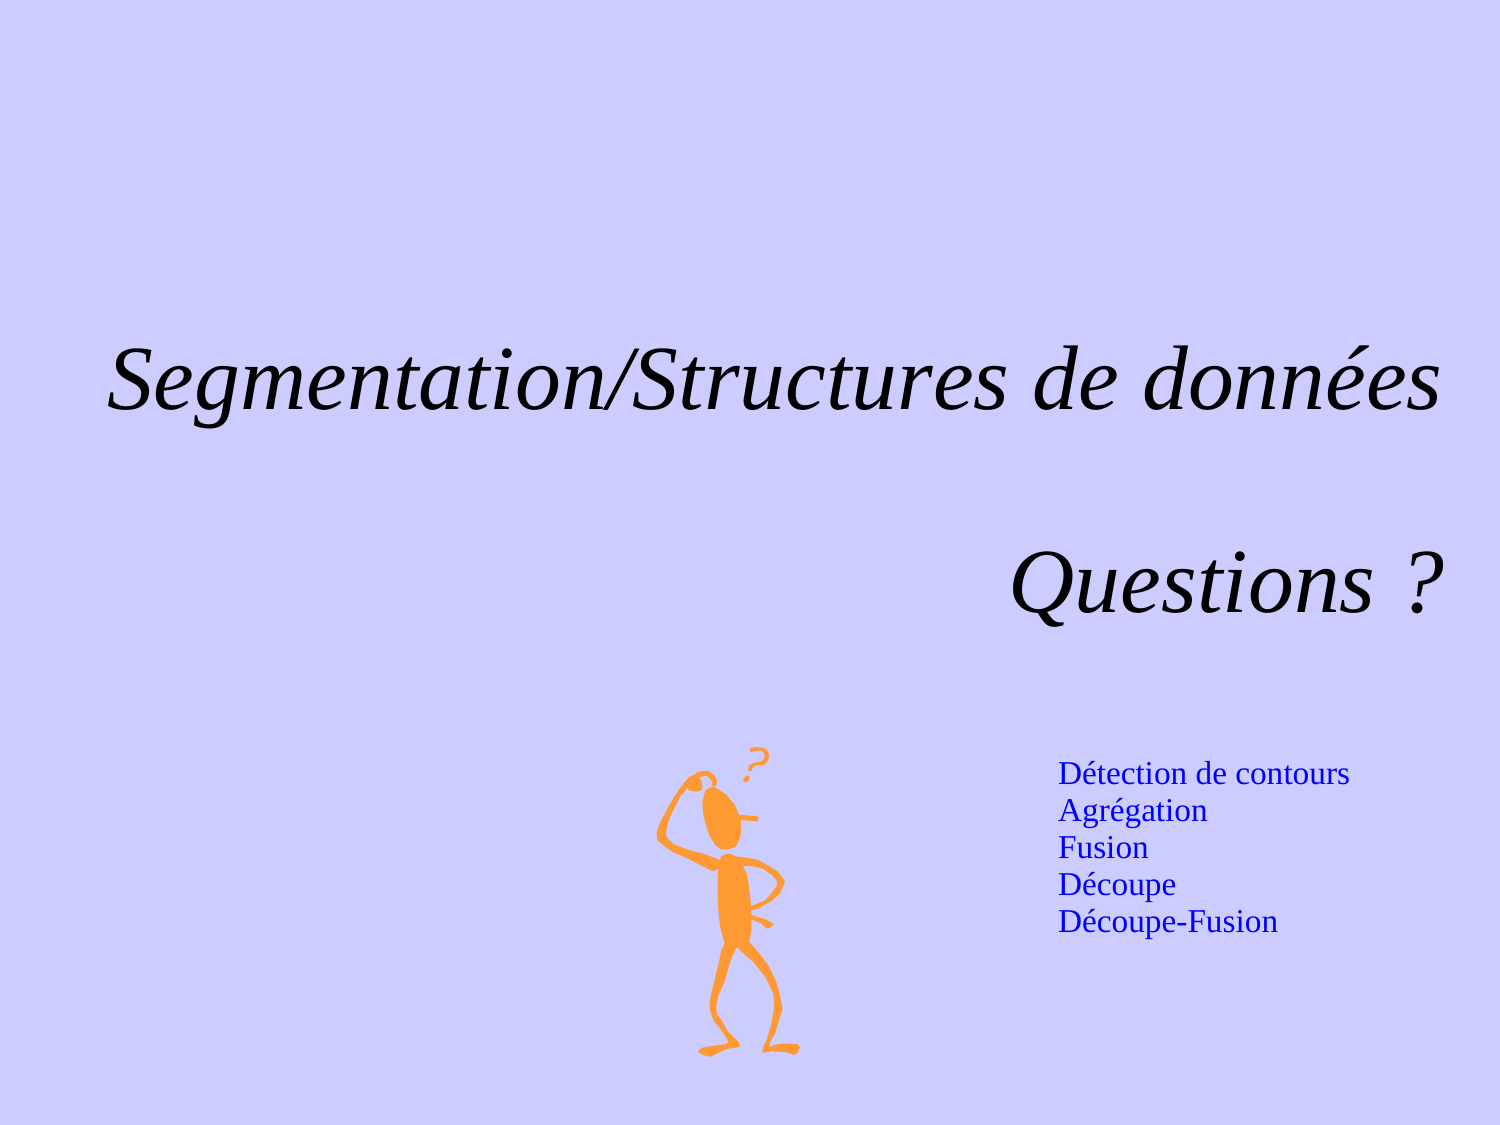

# Segmentation/Structures de données Questions ?
 Détection de contours
 Agrégation
 Fusion
 Découpe
 Découpe-Fusion